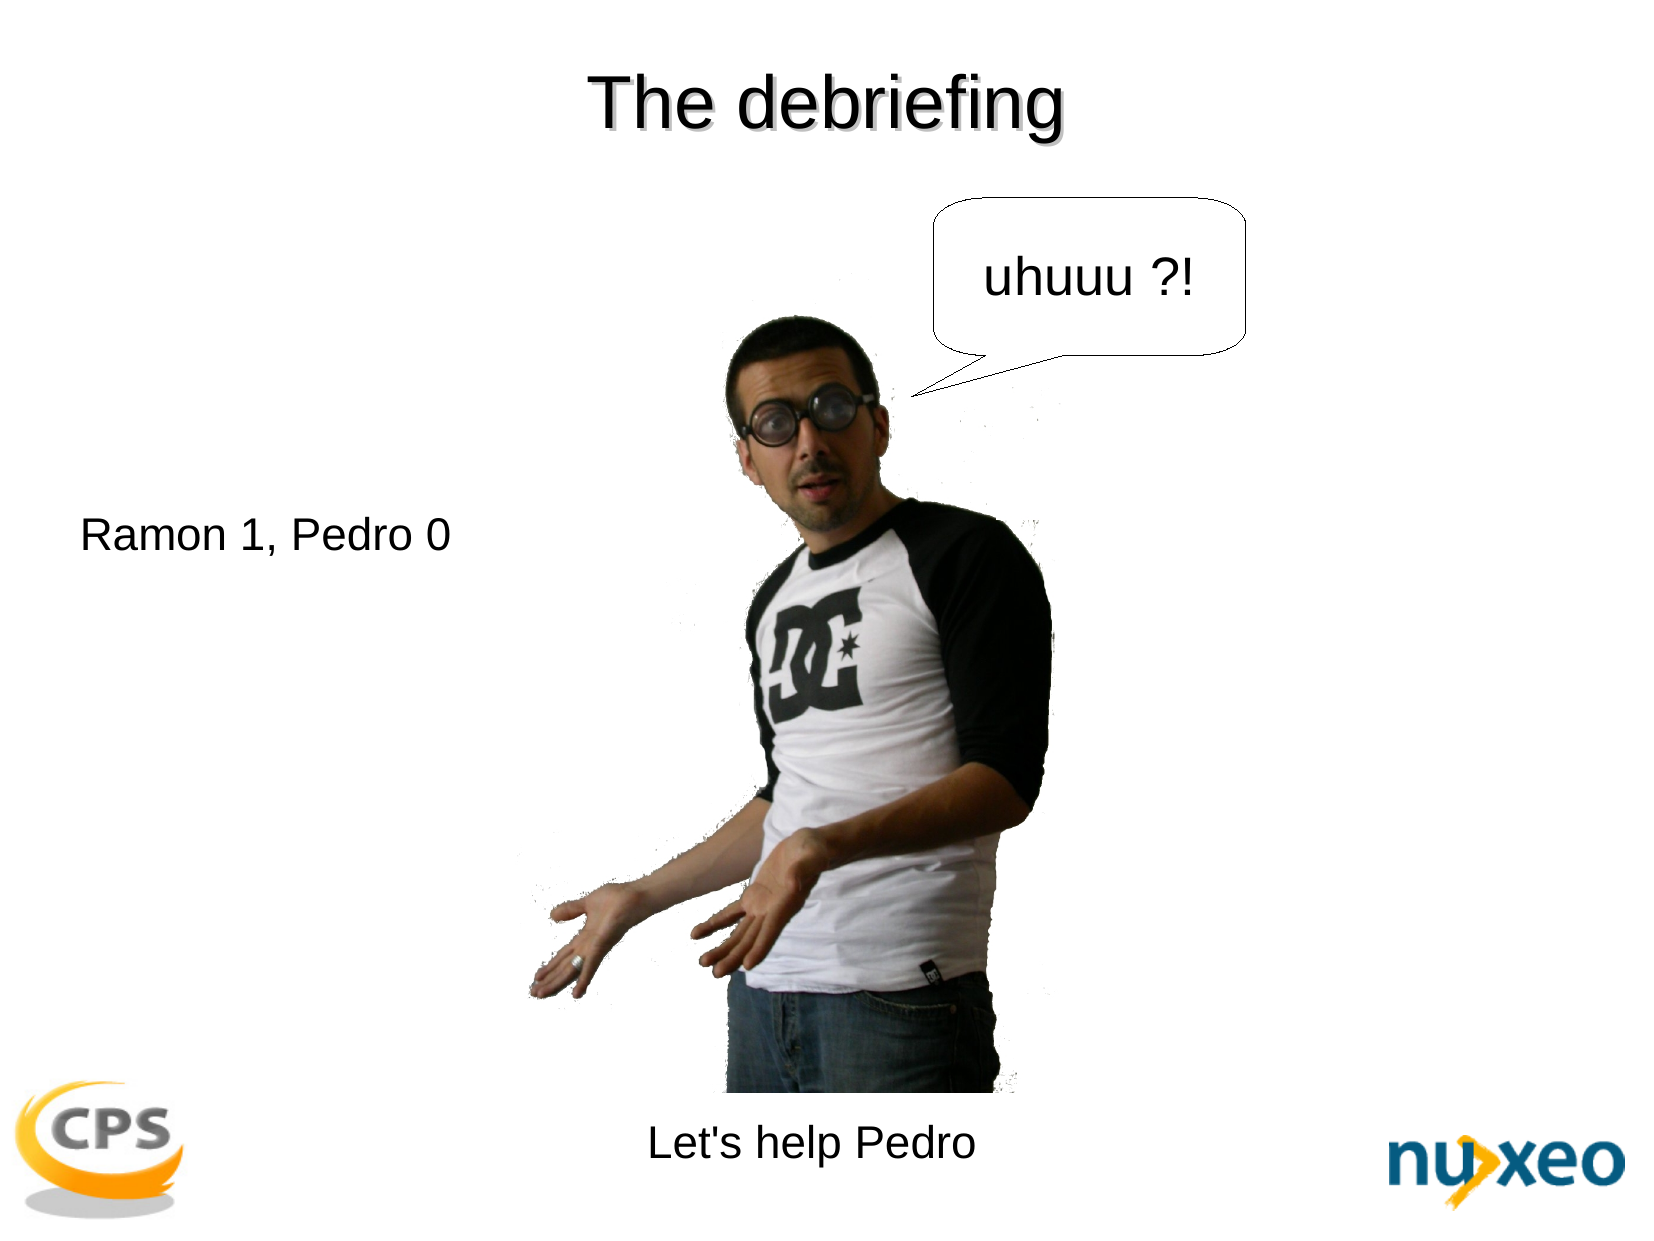

The debriefing
uhuuu ?!
Ramon 1, Pedro 0
Let's help Pedro